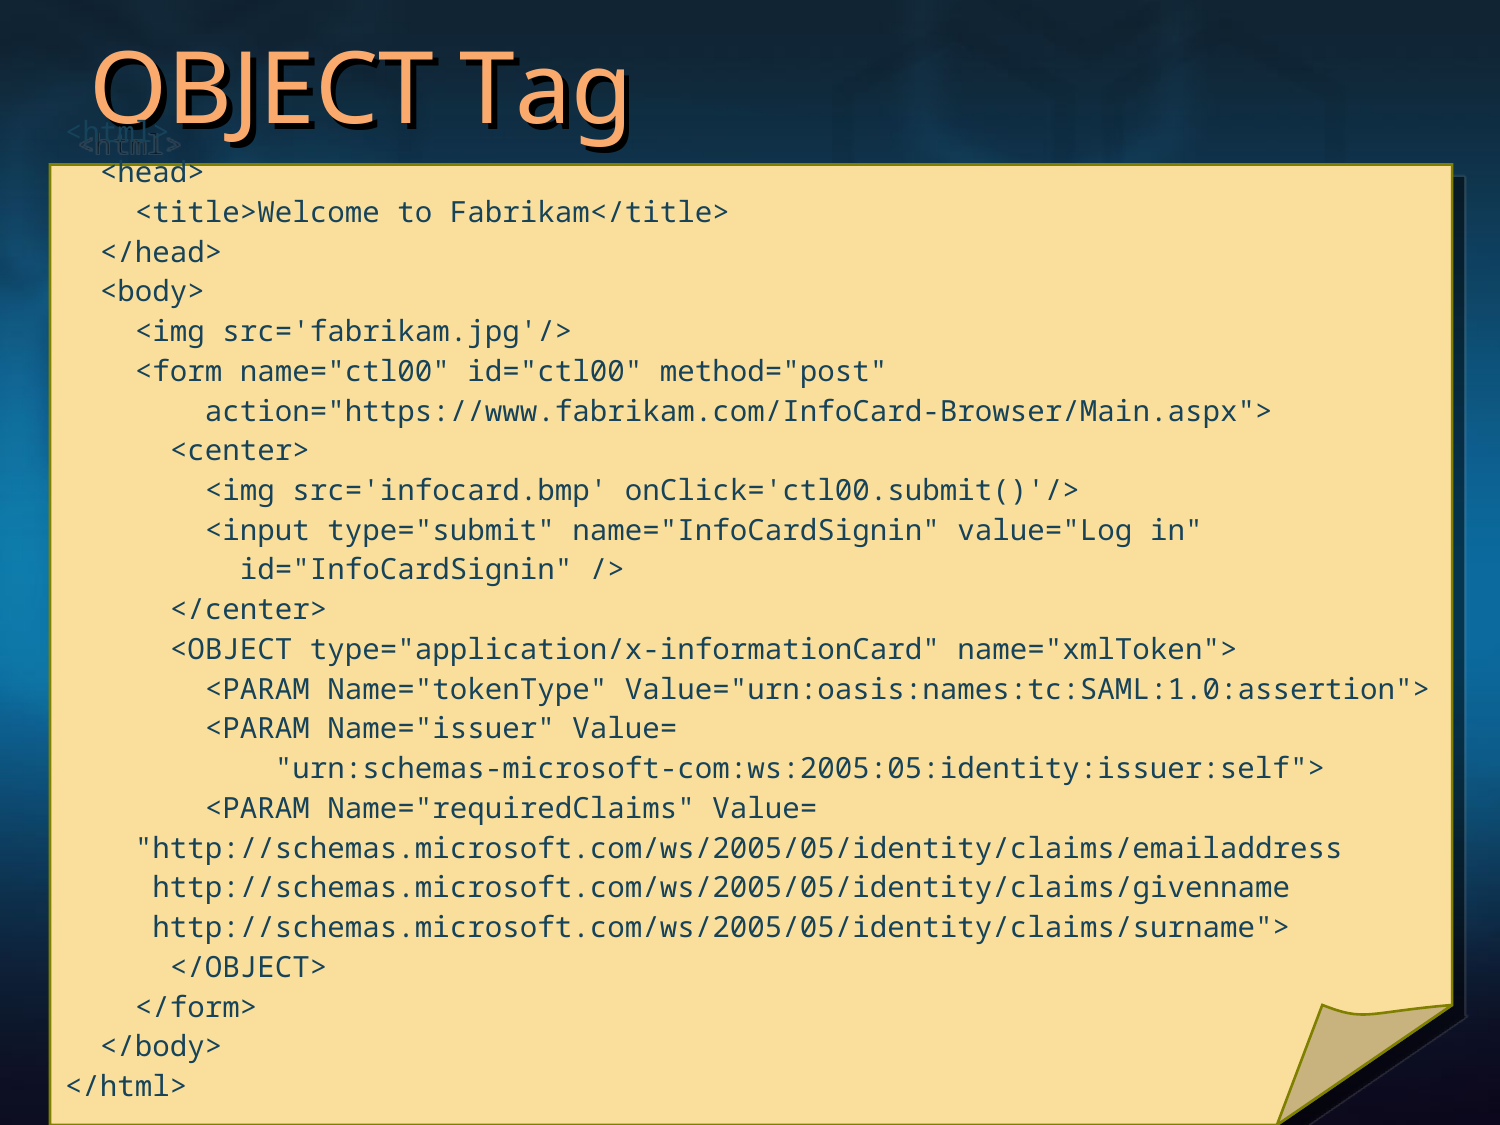

# OBJECT Tag
<html>
 <head>
 <title>Welcome to Fabrikam</title>
 </head>
 <body>
 <img src='fabrikam.jpg'/>
 <form name="ctl00" id="ctl00" method="post"
 action="https://www.fabrikam.com/InfoCard-Browser/Main.aspx">
 <center>
 <img src='infocard.bmp' onClick='ctl00.submit()'/>
 <input type="submit" name="InfoCardSignin" value="Log in"
 id="InfoCardSignin" />
 </center>
 <OBJECT type="application/x-informationCard" name="xmlToken">
 <PARAM Name="tokenType" Value="urn:oasis:names:tc:SAML:1.0:assertion">
 <PARAM Name="issuer" Value=
 "urn:schemas-microsoft-com:ws:2005:05:identity:issuer:self">
 <PARAM Name="requiredClaims" Value=
 "http://schemas.microsoft.com/ws/2005/05/identity/claims/emailaddress
 http://schemas.microsoft.com/ws/2005/05/identity/claims/givenname
 http://schemas.microsoft.com/ws/2005/05/identity/claims/surname">
 </OBJECT>
 </form>
 </body>
</html>